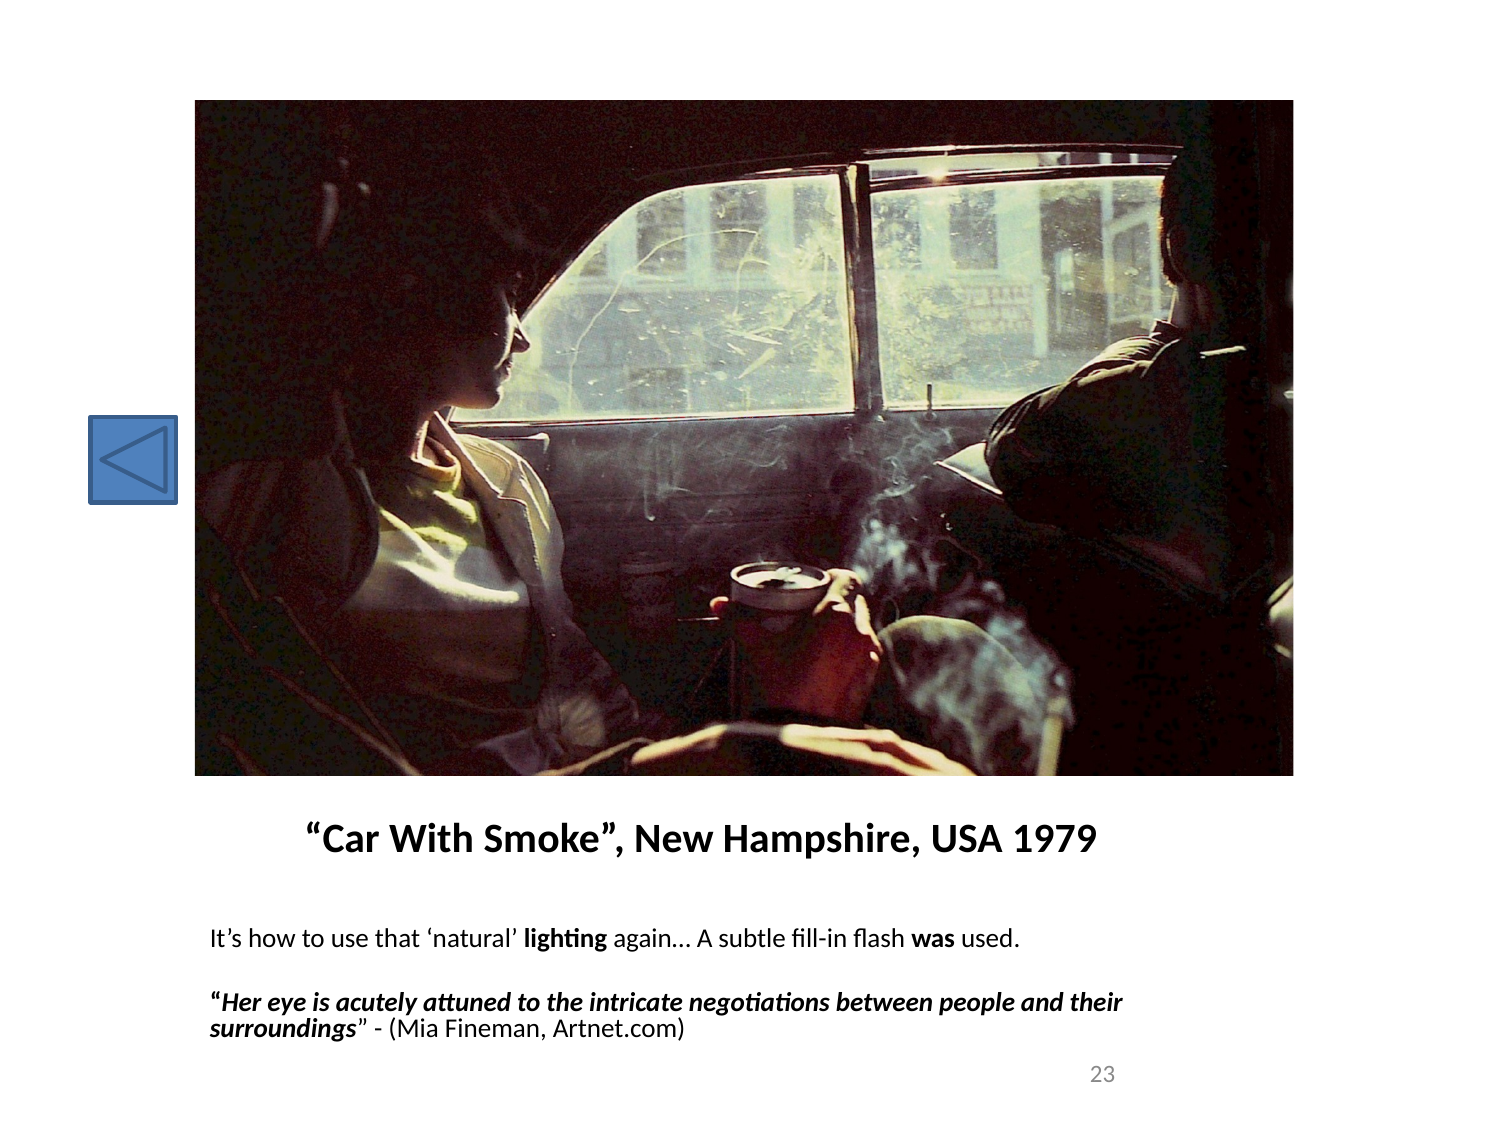

# “Car With Smoke”, New Hampshire, USA 1979
It’s how to use that ‘natural’ lighting again… A subtle fill-in flash was used.
“Her eye is acutely attuned to the intricate negotiations between people and their surroundings” - (Mia Fineman, Artnet.com)